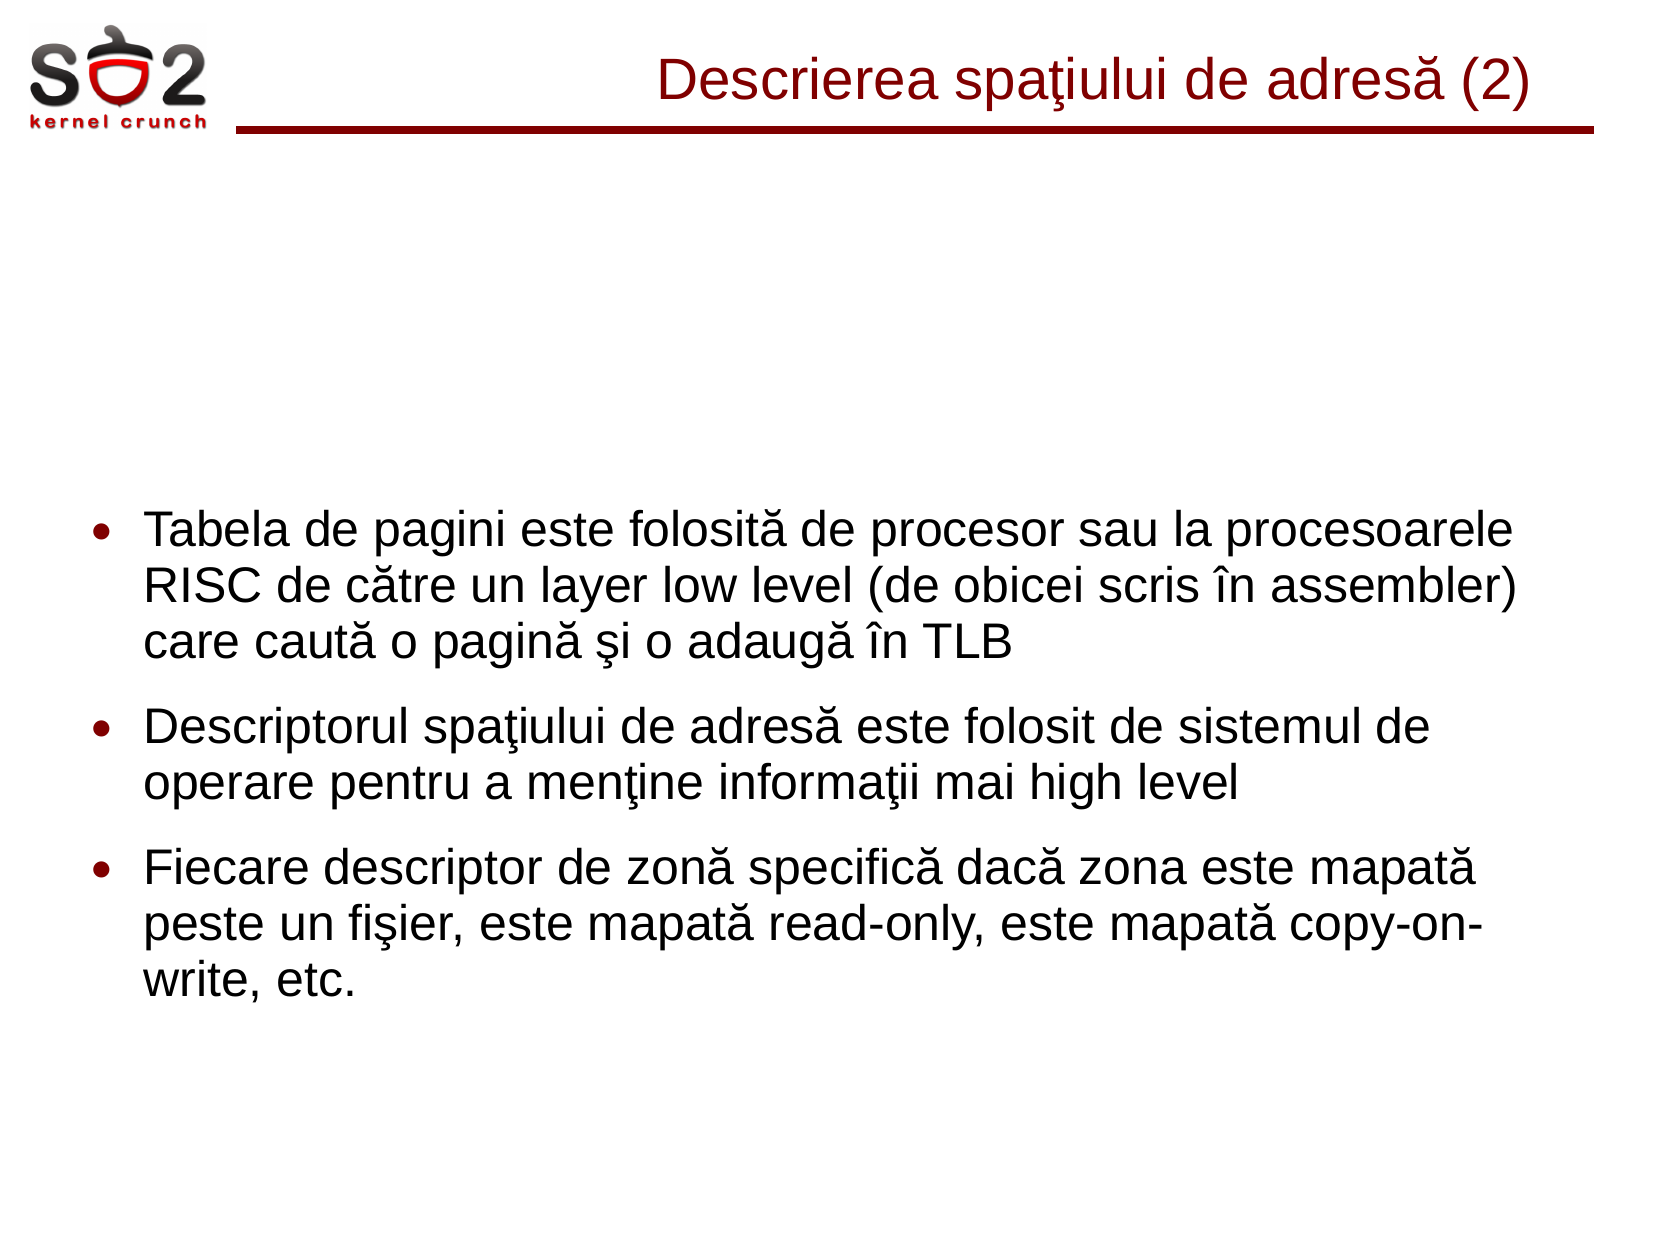

# Descrierea spaţiului de adresă (2)
Tabela de pagini este folosită de procesor sau la procesoarele RISC de către un layer low level (de obicei scris în assembler) care caută o pagină şi o adaugă în TLB
Descriptorul spaţiului de adresă este folosit de sistemul de operare pentru a menţine informaţii mai high level
Fiecare descriptor de zonă specifică dacă zona este mapată peste un fişier, este mapată read-only, este mapată copy-on-write, etc.